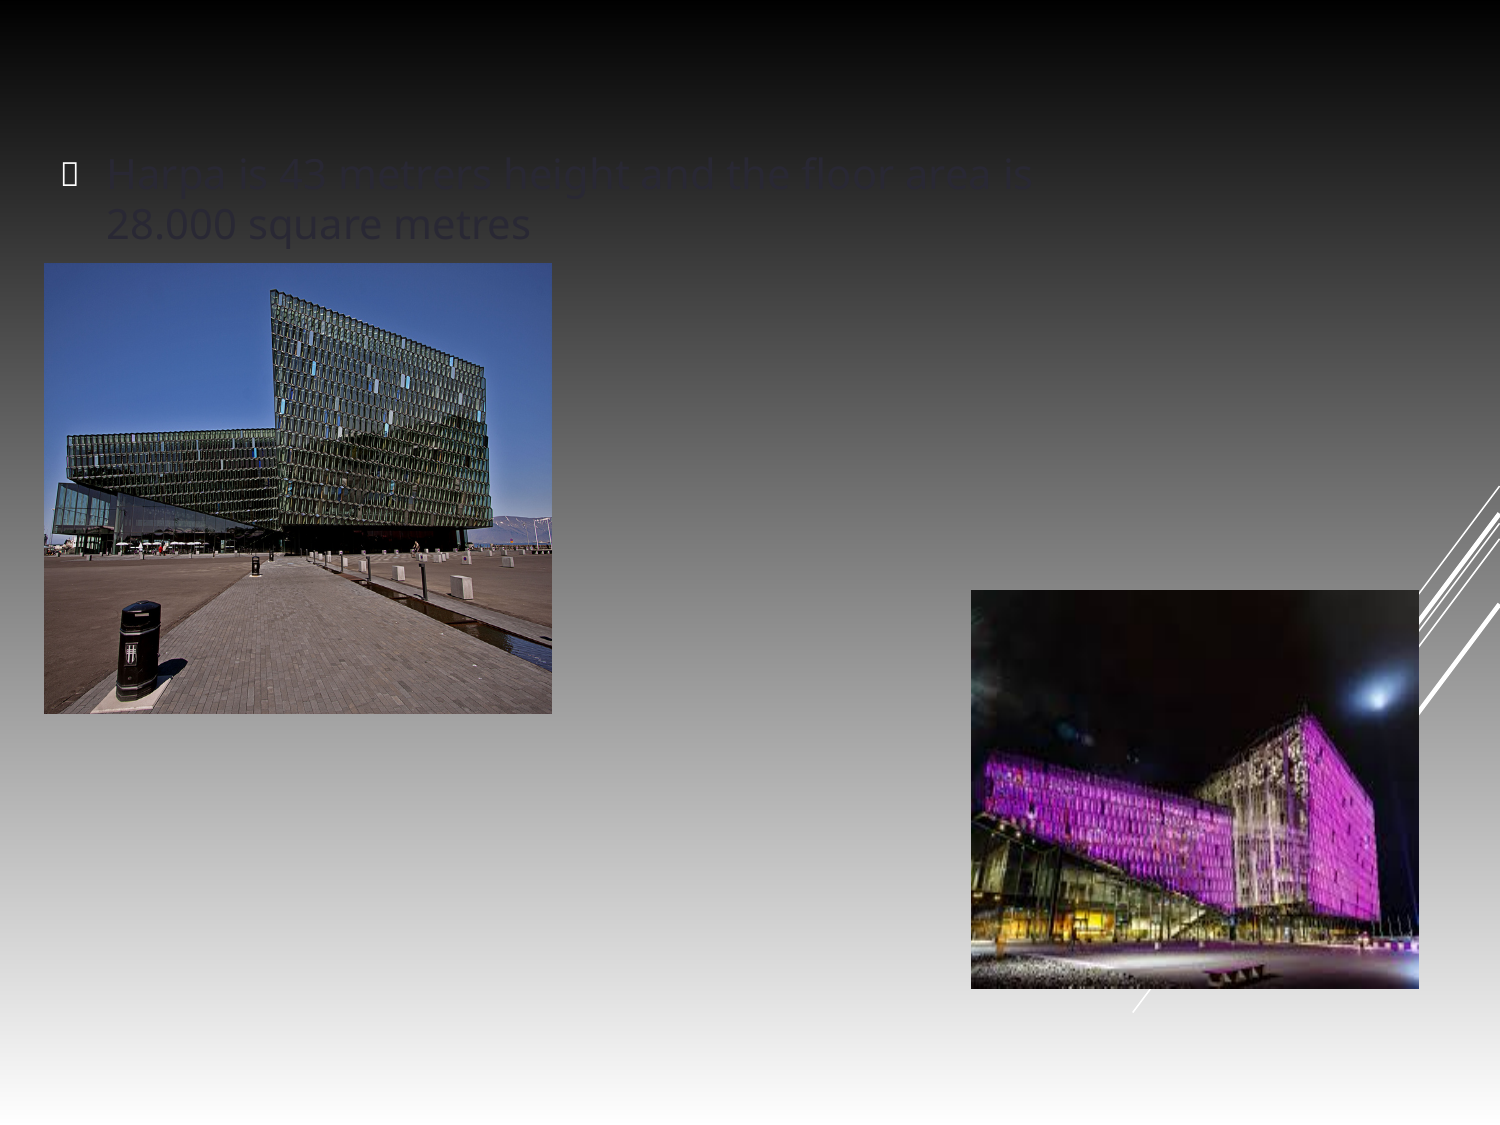

# Harpa is 43 metrers height and the floor area is 28.000 square metres